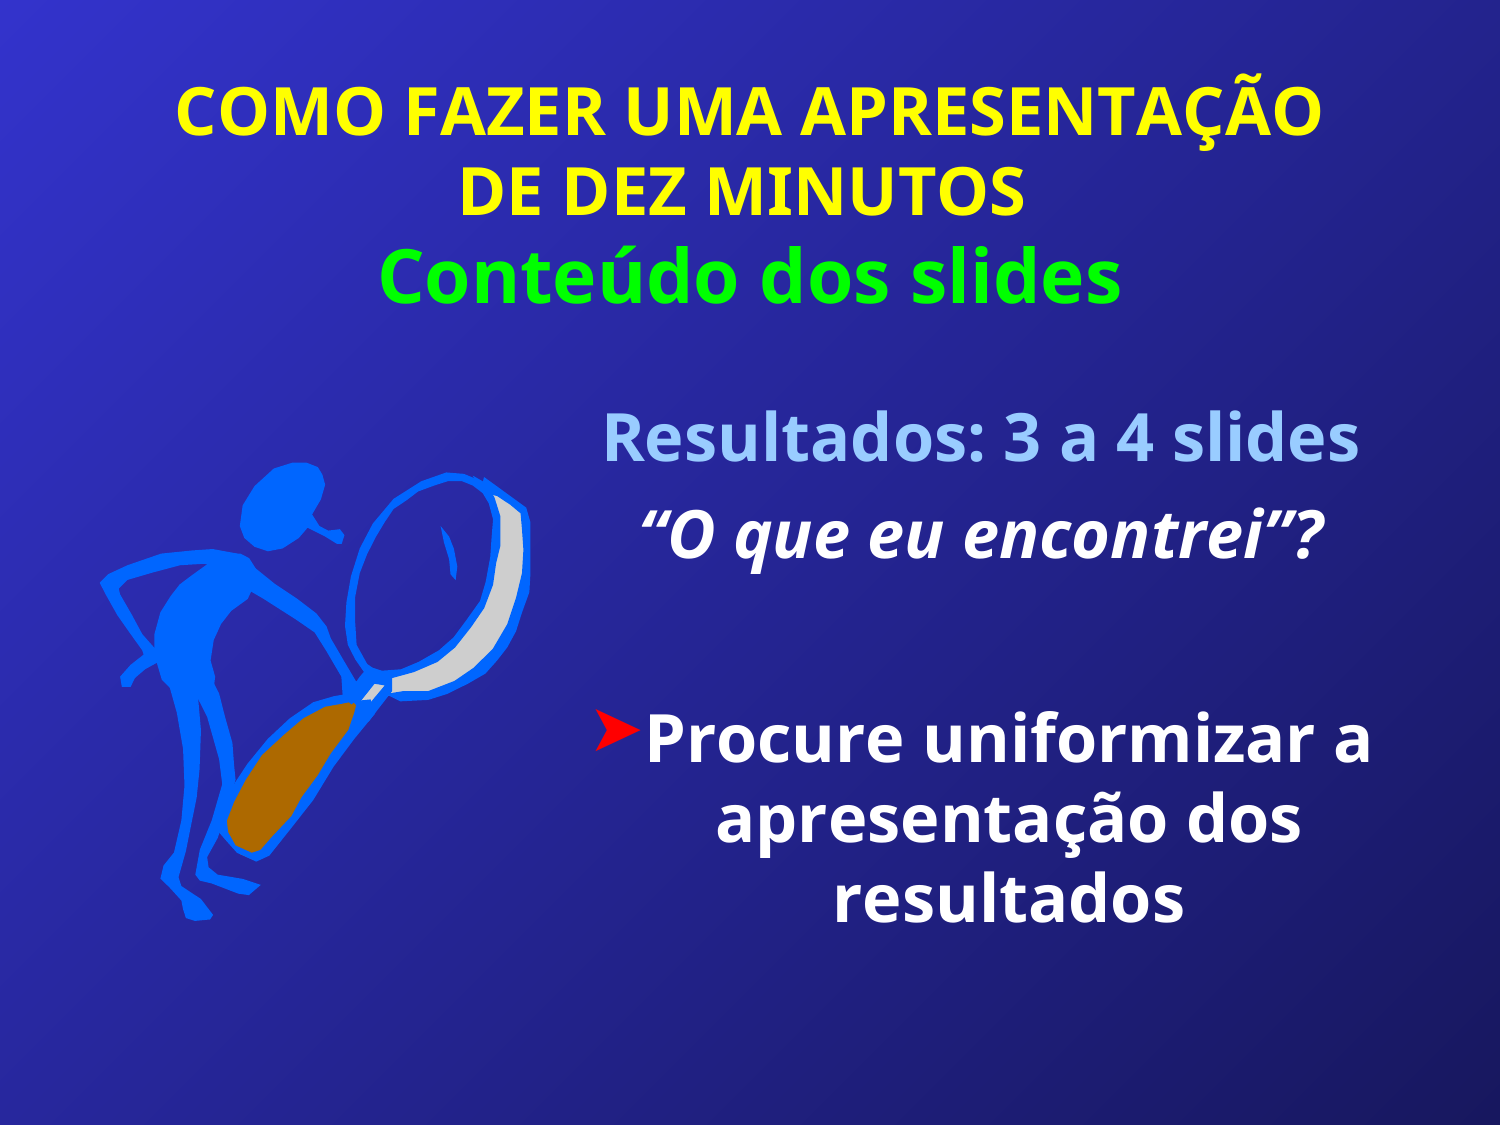

# COMO FAZER UMA APRESENTAÇÃO DE DEZ MINUTOS Conteúdo dos slides
Resultados: 3 a 4 slides
“O que eu encontrei”?
Procure uniformizar a apresentação dos resultados